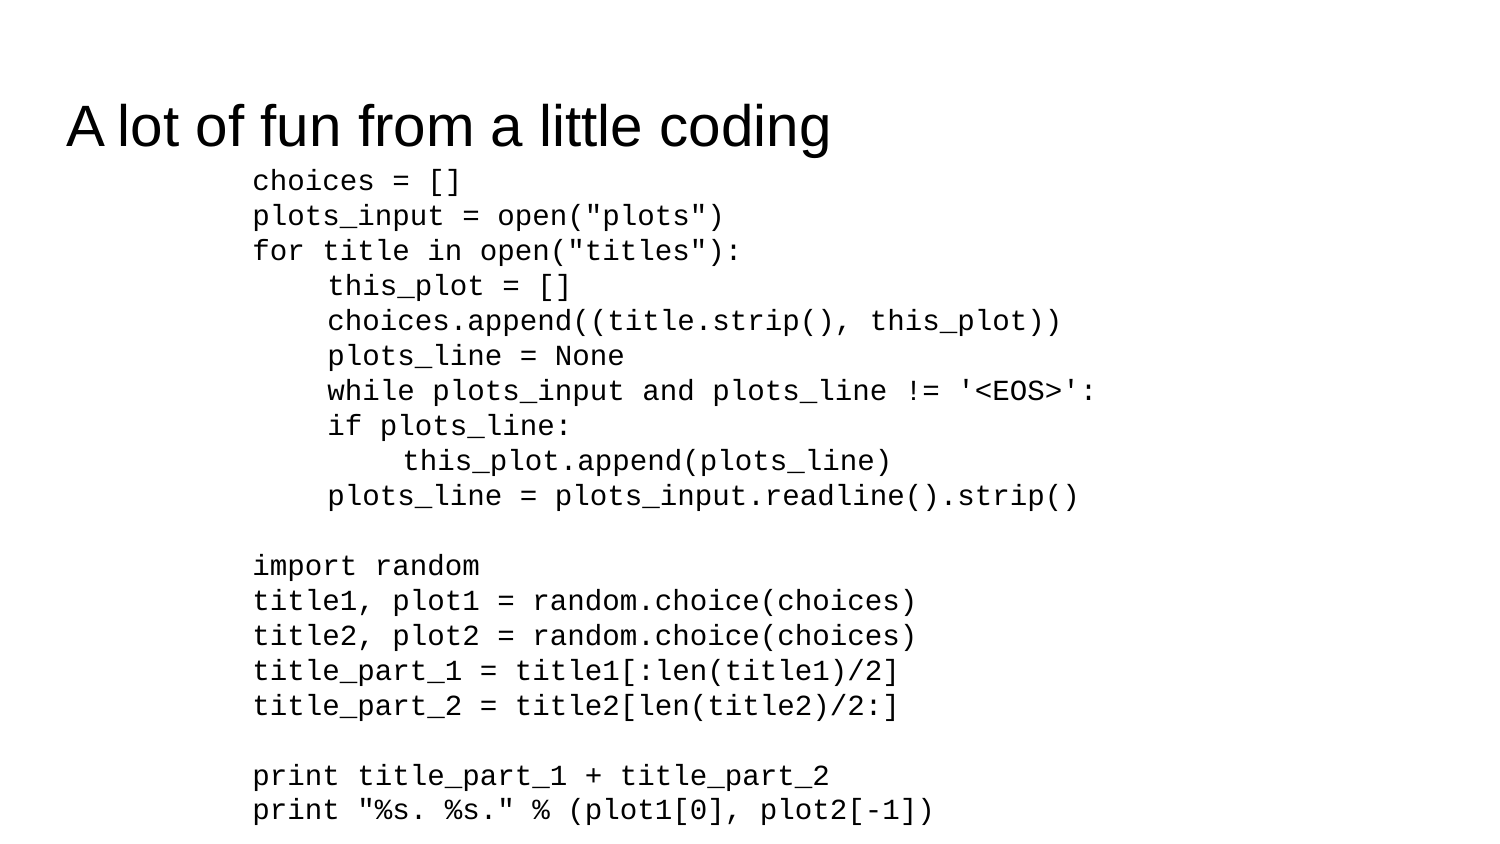

# A lot of fun from a little coding
choices = []
plots_input = open("plots")
for title in open("titles"):
	this_plot = []
	choices.append((title.strip(), this_plot))
	plots_line = None
	while plots_input and plots_line != '<EOS>':
 	if plots_line:
 	this_plot.append(plots_line)
 	plots_line = plots_input.readline().strip()
import random
title1, plot1 = random.choice(choices)
title2, plot2 = random.choice(choices)
title_part_1 = title1[:len(title1)/2]
title_part_2 = title2[len(title2)/2:]
print title_part_1 + title_part_2
print "%s. %s." % (plot1[0], plot2[-1])